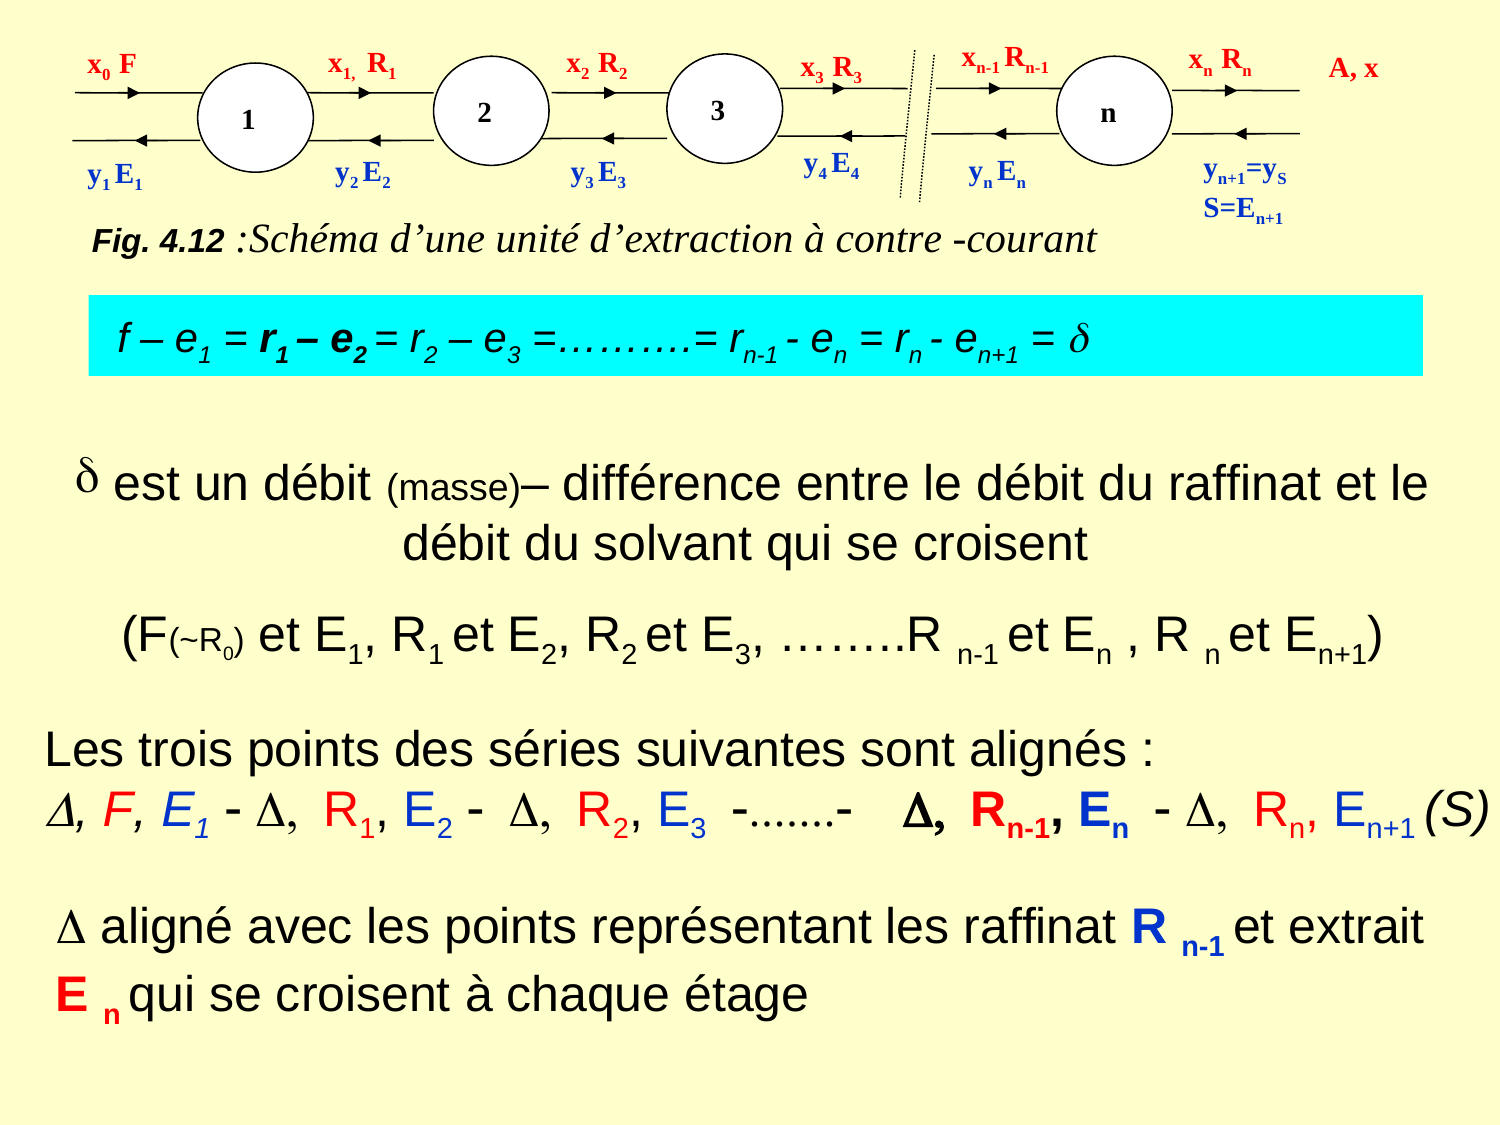

xn-1 Rn-1
yn En
xn Rn
x1, R1
x2 R2
y3 E3
x0 F
x3 R3
y4 E4
A, x
3
2
n
1
yn+1=yS
S=En+1
y2 E2
y1 E1
Fig. 4.12 :Schéma d’une unité d’extraction à contre -courant
 f – e1 = r1 – e2 = r2 – e3 =……….= rn-1 - en = rn - en+1 = 
 est un débit (masse)– différence entre le débit du raffinat et le débit du solvant qui se croisent
(F(~R0) et E1, R1 et E2, R2 et E3, ……..R n-1 et En , R n et En+1)
Les trois points des séries suivantes sont alignés :
, F, E1  R1, E2 R2, E3Rn-1, En Rn, En+1 (S)
 aligné avec les points représentant les raffinat R n-1 et extrait E n qui se croisent à chaque étage